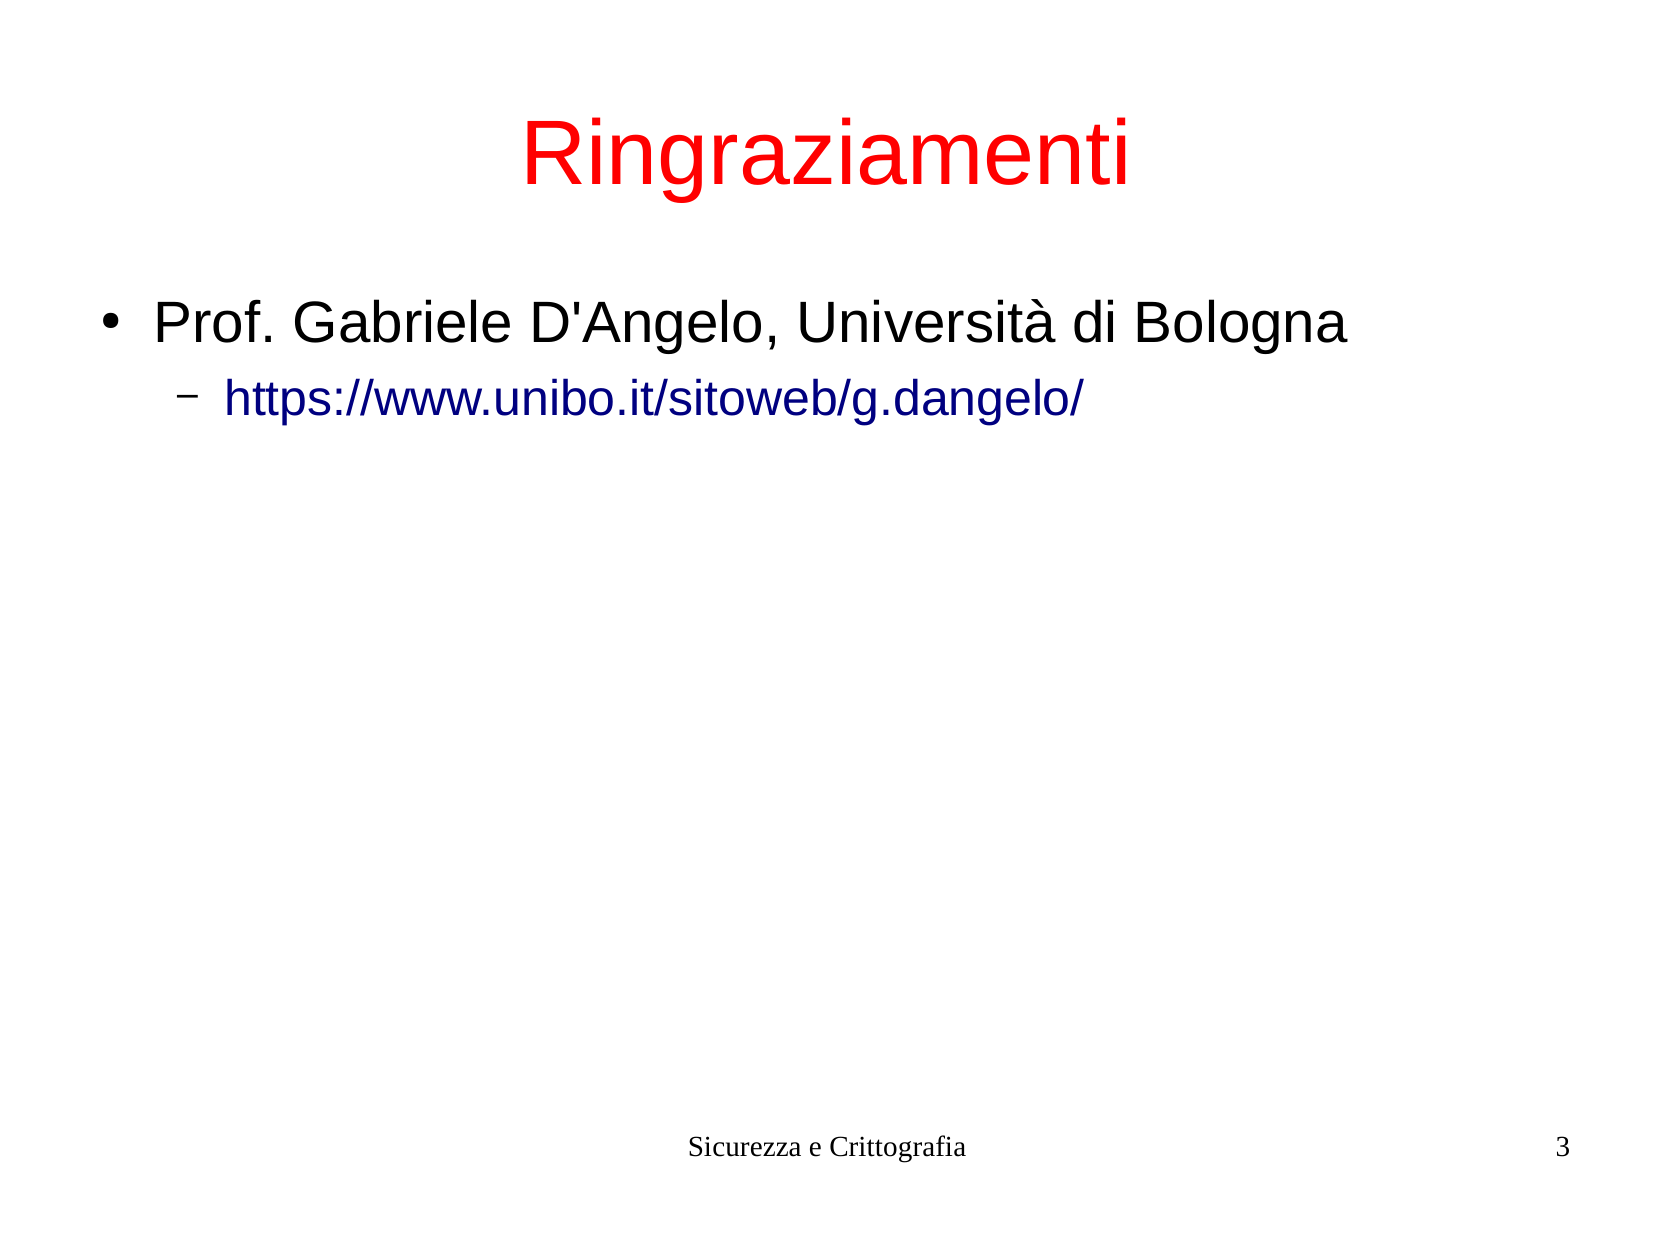

# Ringraziamenti
Prof. Gabriele D'Angelo, Università di Bologna
https://www.unibo.it/sitoweb/g.dangelo/
Sicurezza e Crittografia
3